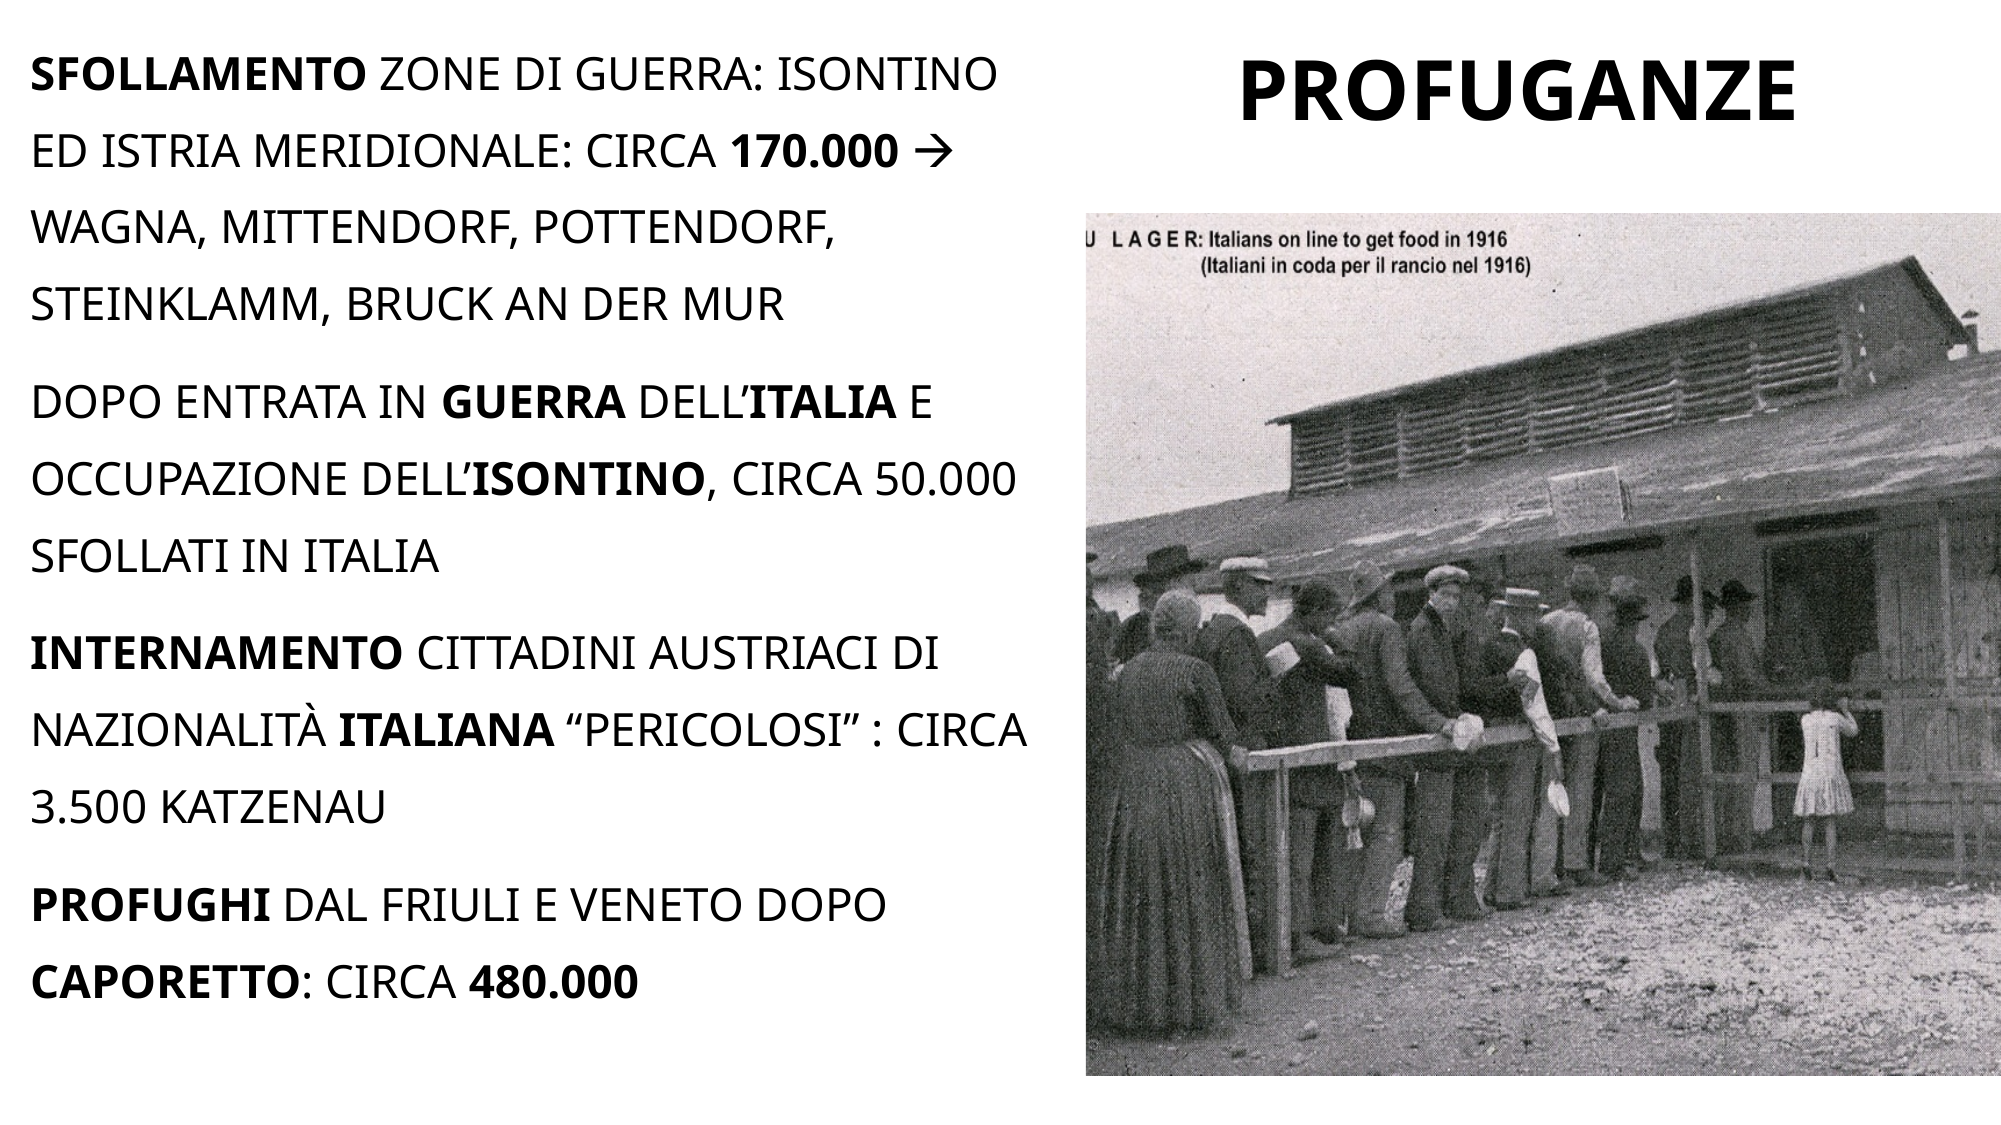

SFOLLAMENTO ZONE DI GUERRA: ISONTINO ED ISTRIA MERIDIONALE: CIRCA 170.000  WAGNA, MITTENDORF, POTTENDORF, STEINKLAMM, BRUCK AN DER MUR
DOPO ENTRATA IN GUERRA DELL’ITALIA E OCCUPAZIONE DELL’ISONTINO, CIRCA 50.000 SFOLLATI IN ITALIA
INTERNAMENTO CITTADINI AUSTRIACI DI NAZIONALITÀ ITALIANA “PERICOLOSI” : CIRCA 3.500 KATZENAU
PROFUGHI DAL FRIULI E VENETO DOPO CAPORETTO: CIRCA 480.000
# PROFUGANZE